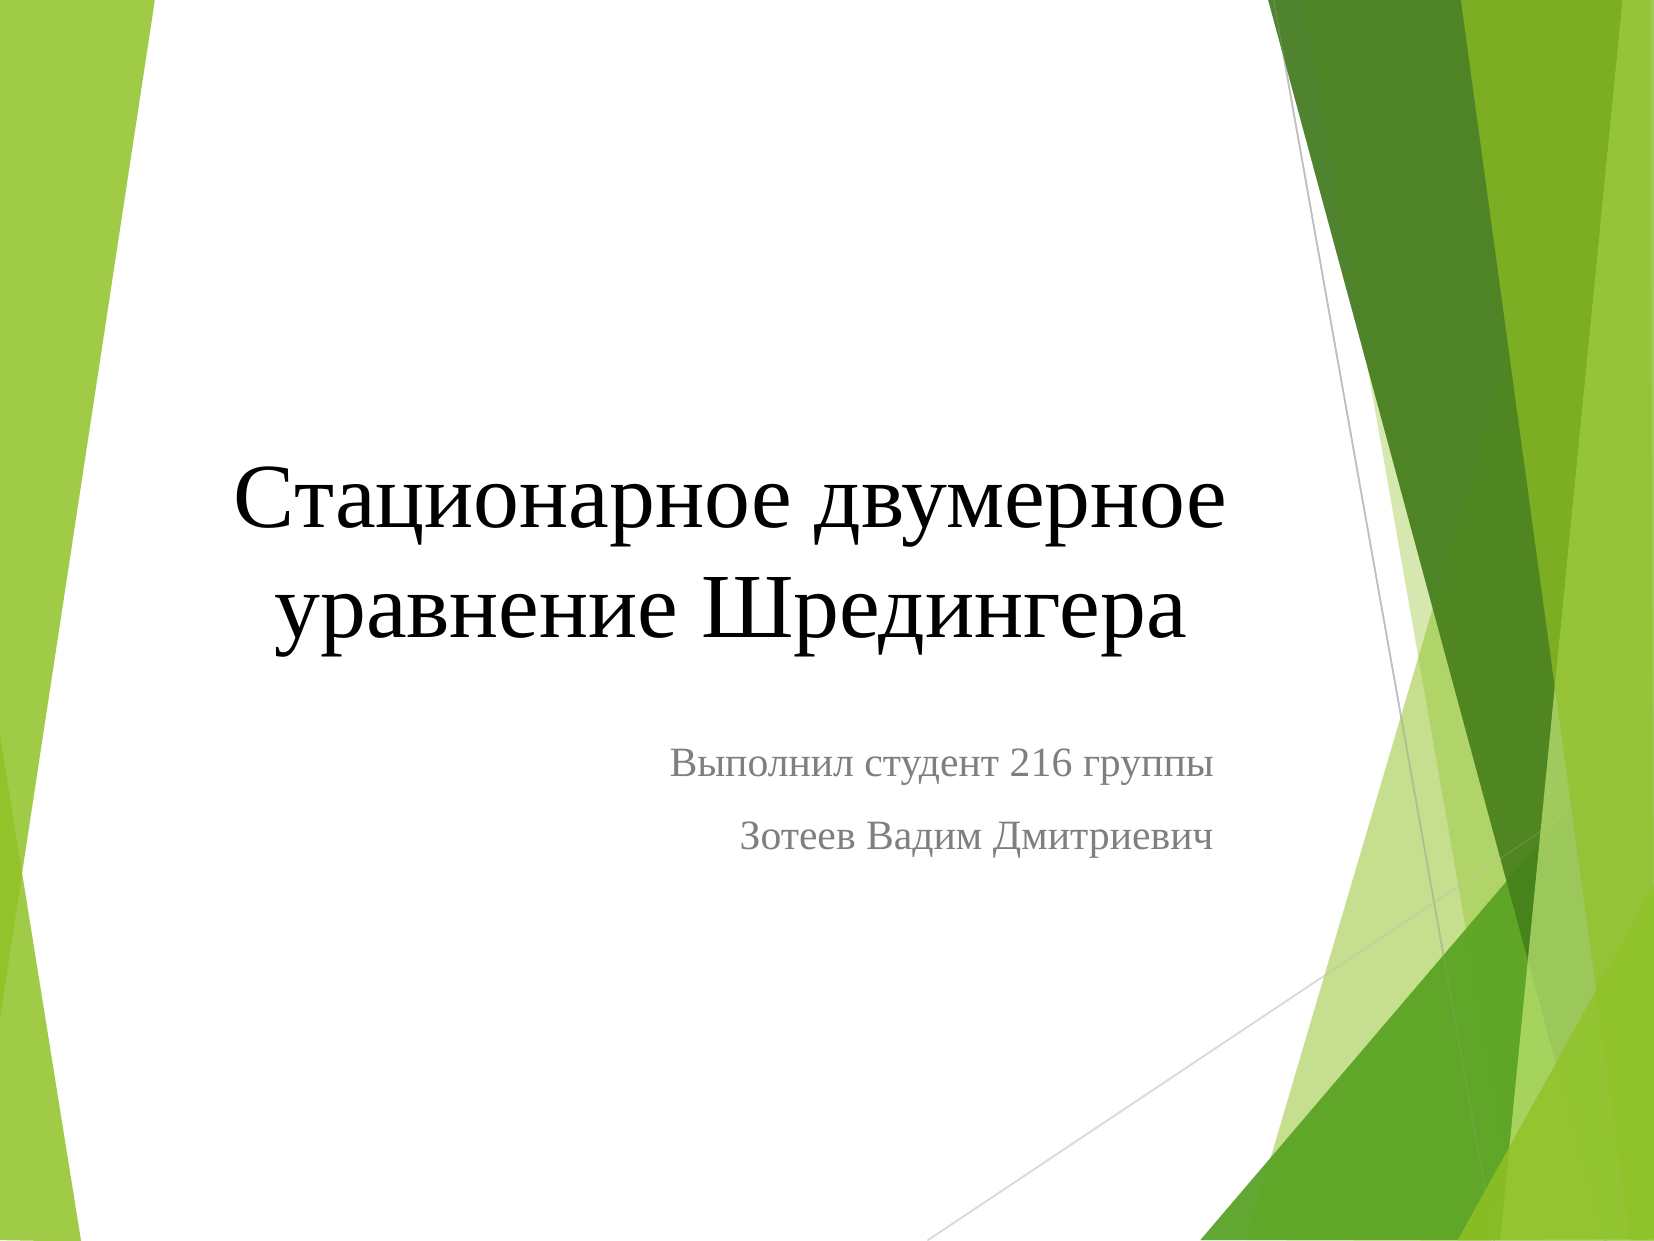

# Стационарное двумерное уравнение Шредингера
						Выполнил студент 216 группы
Зотеев Вадим Дмитриевич